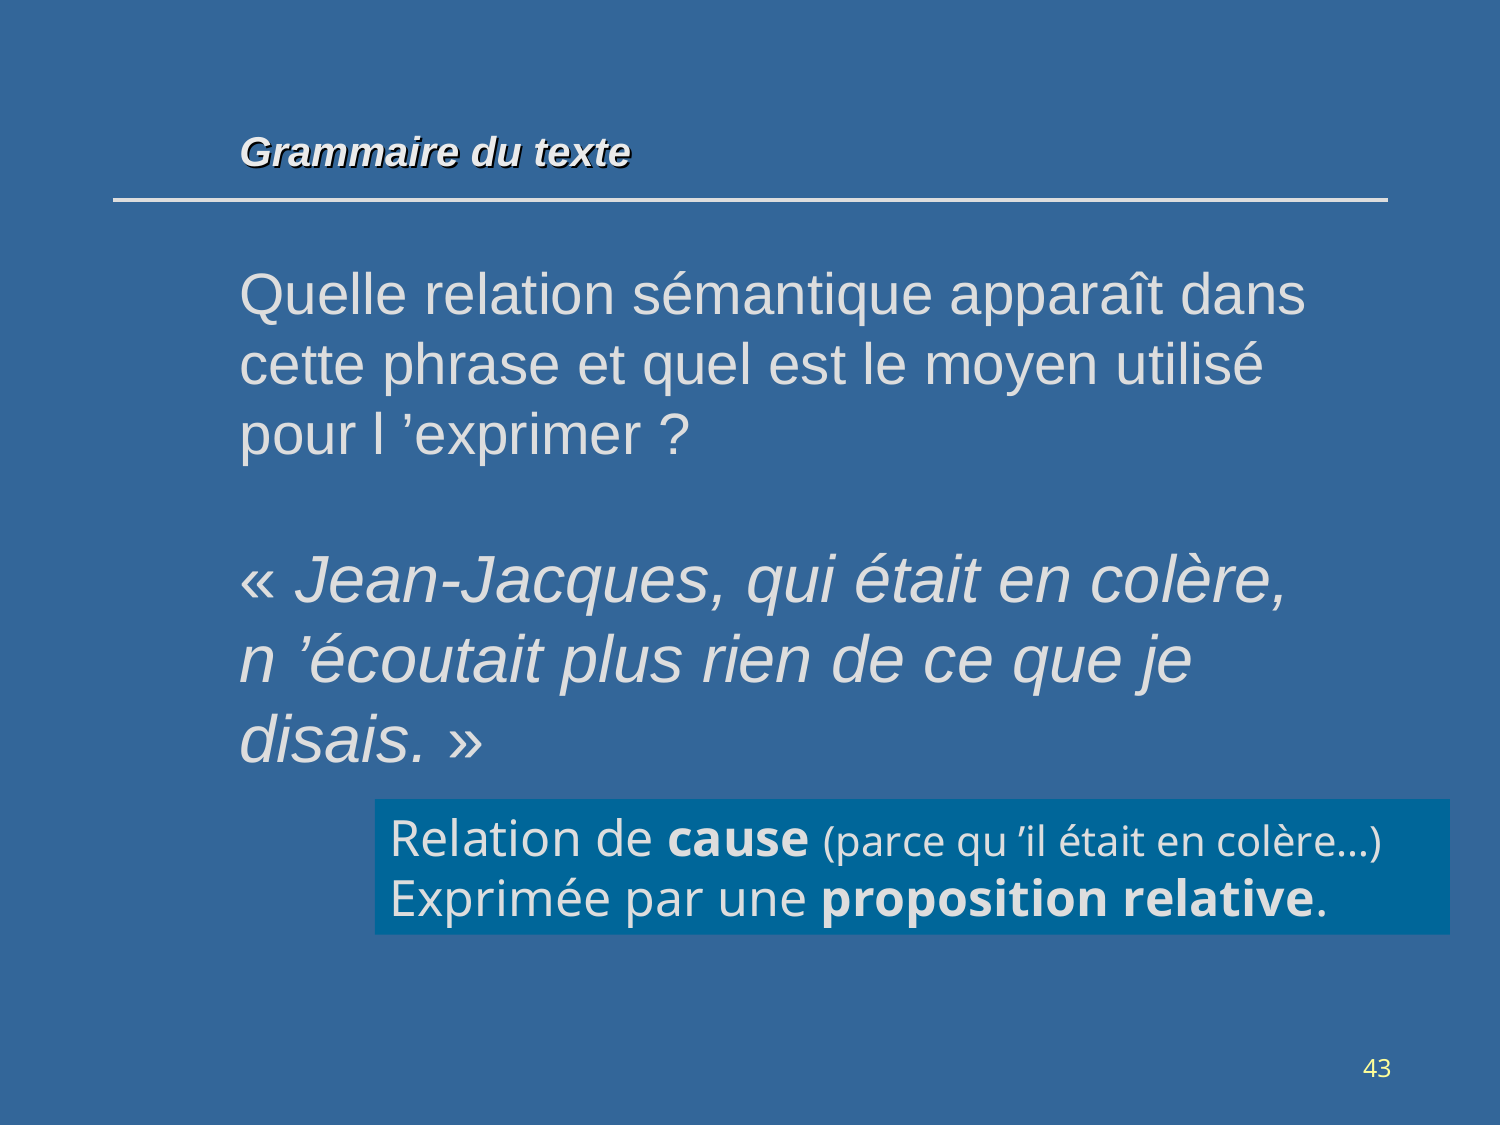

Grammaire du texte
Quelle relation sémantique apparaît dans cette phrase et quel est le moyen utilisé pour l ’exprimer ?
« Jean-Jacques, qui était en colère, n ’écoutait plus rien de ce que je disais. »
Relation de cause (parce qu ’il était en colère…)
Exprimée par une proposition relative.
43